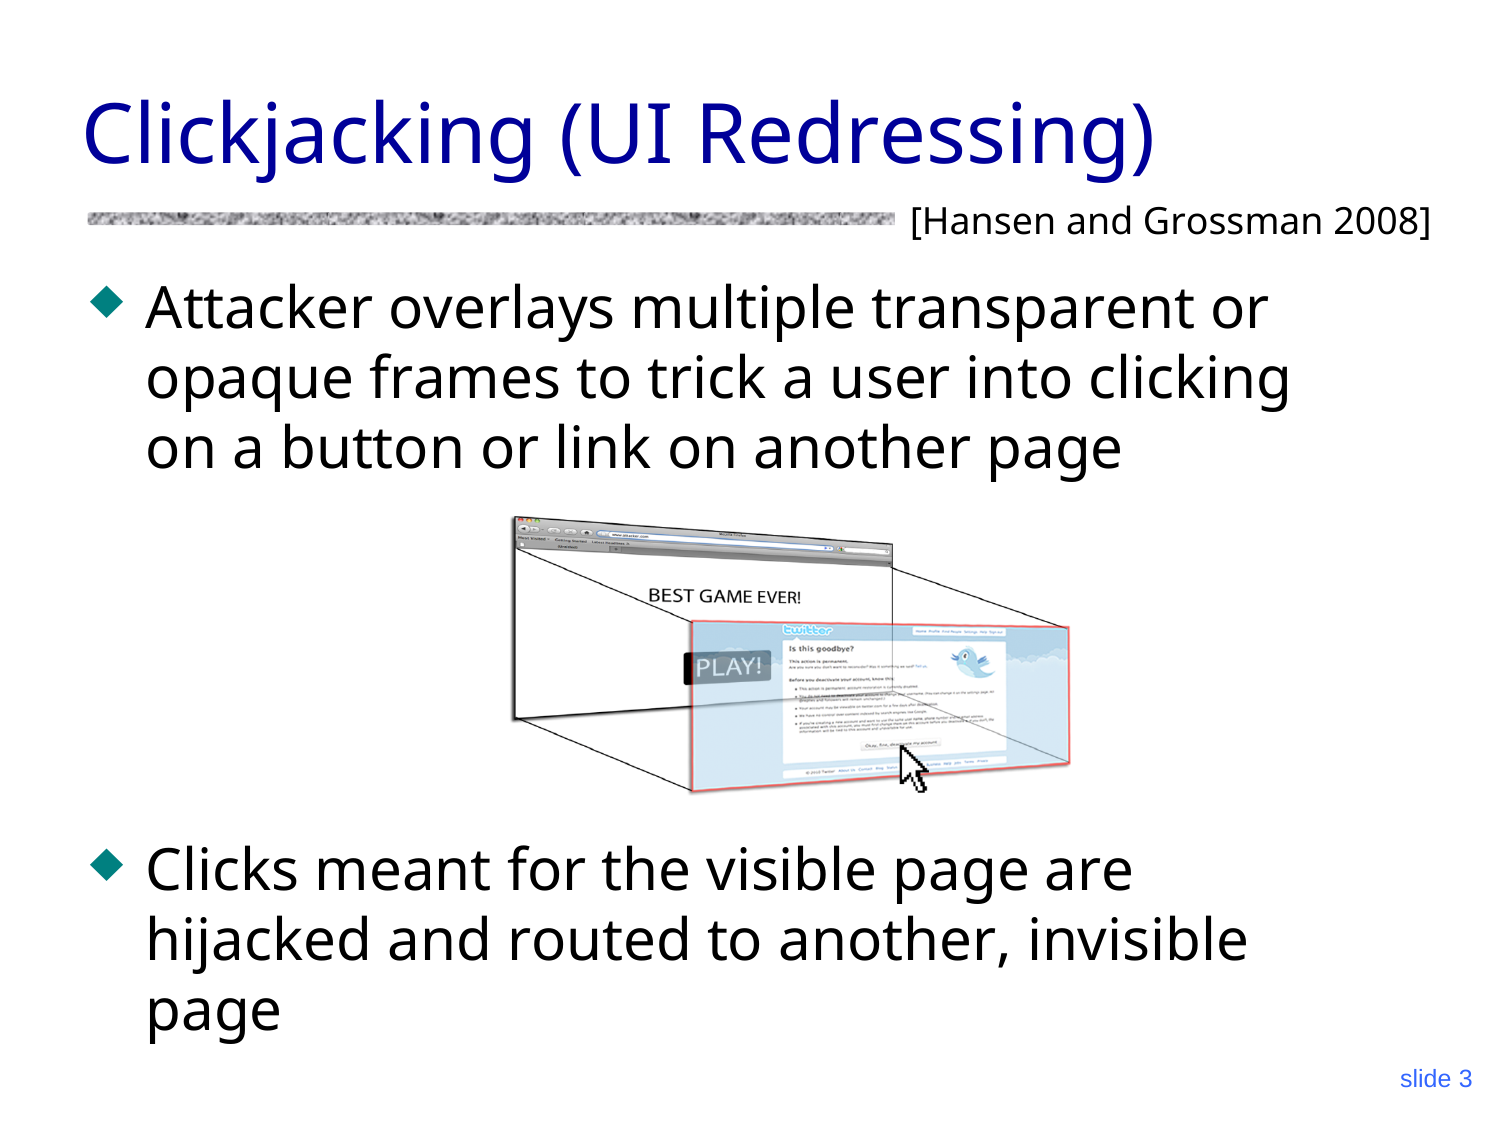

Clickjacking (UI Redressing)
[Hansen and Grossman 2008]
Attacker overlays multiple transparent or opaque frames to trick a user into clicking on a button or link on another page
Clicks meant for the visible page are hijacked and routed to another, invisible page
slide